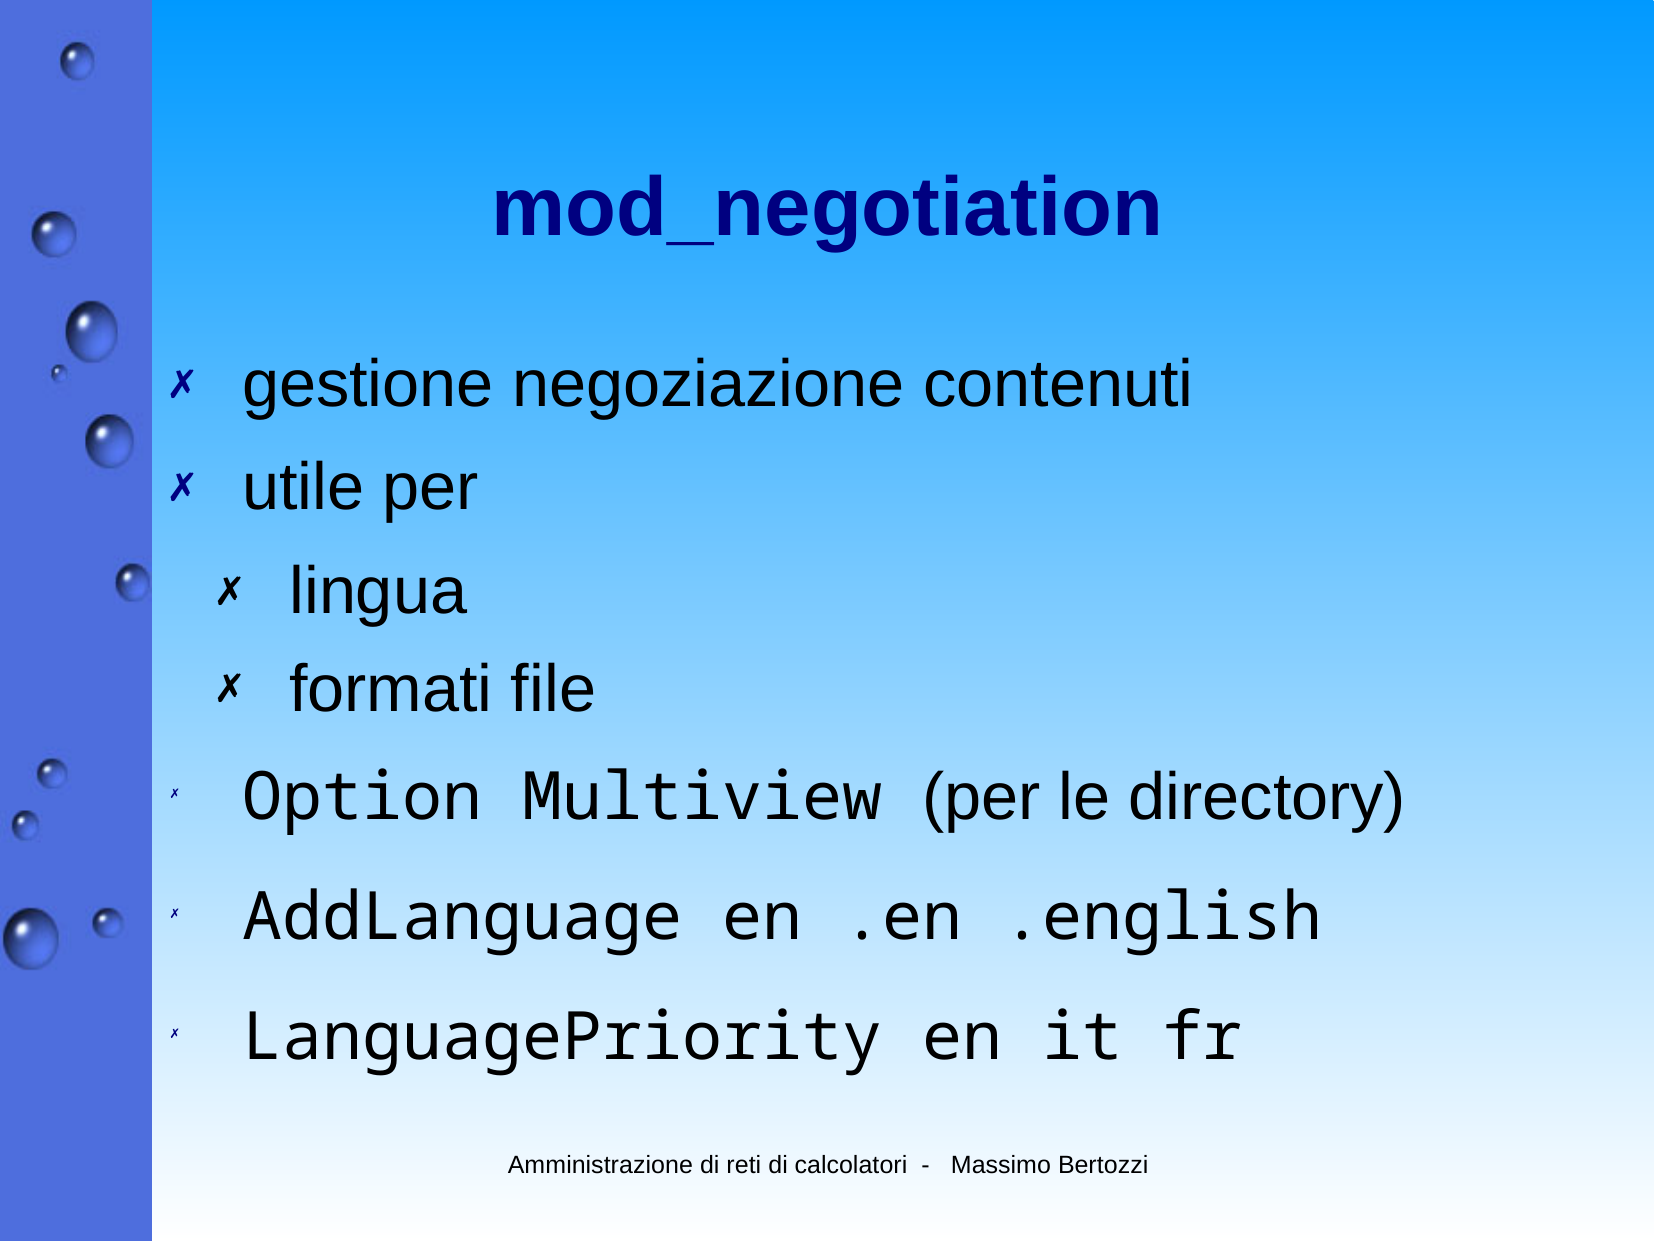

# mod_negotiation
gestione negoziazione contenuti
utile per
lingua
formati file
Option Multiview (per le directory)
AddLanguage en .en .english
LanguagePriority en it fr